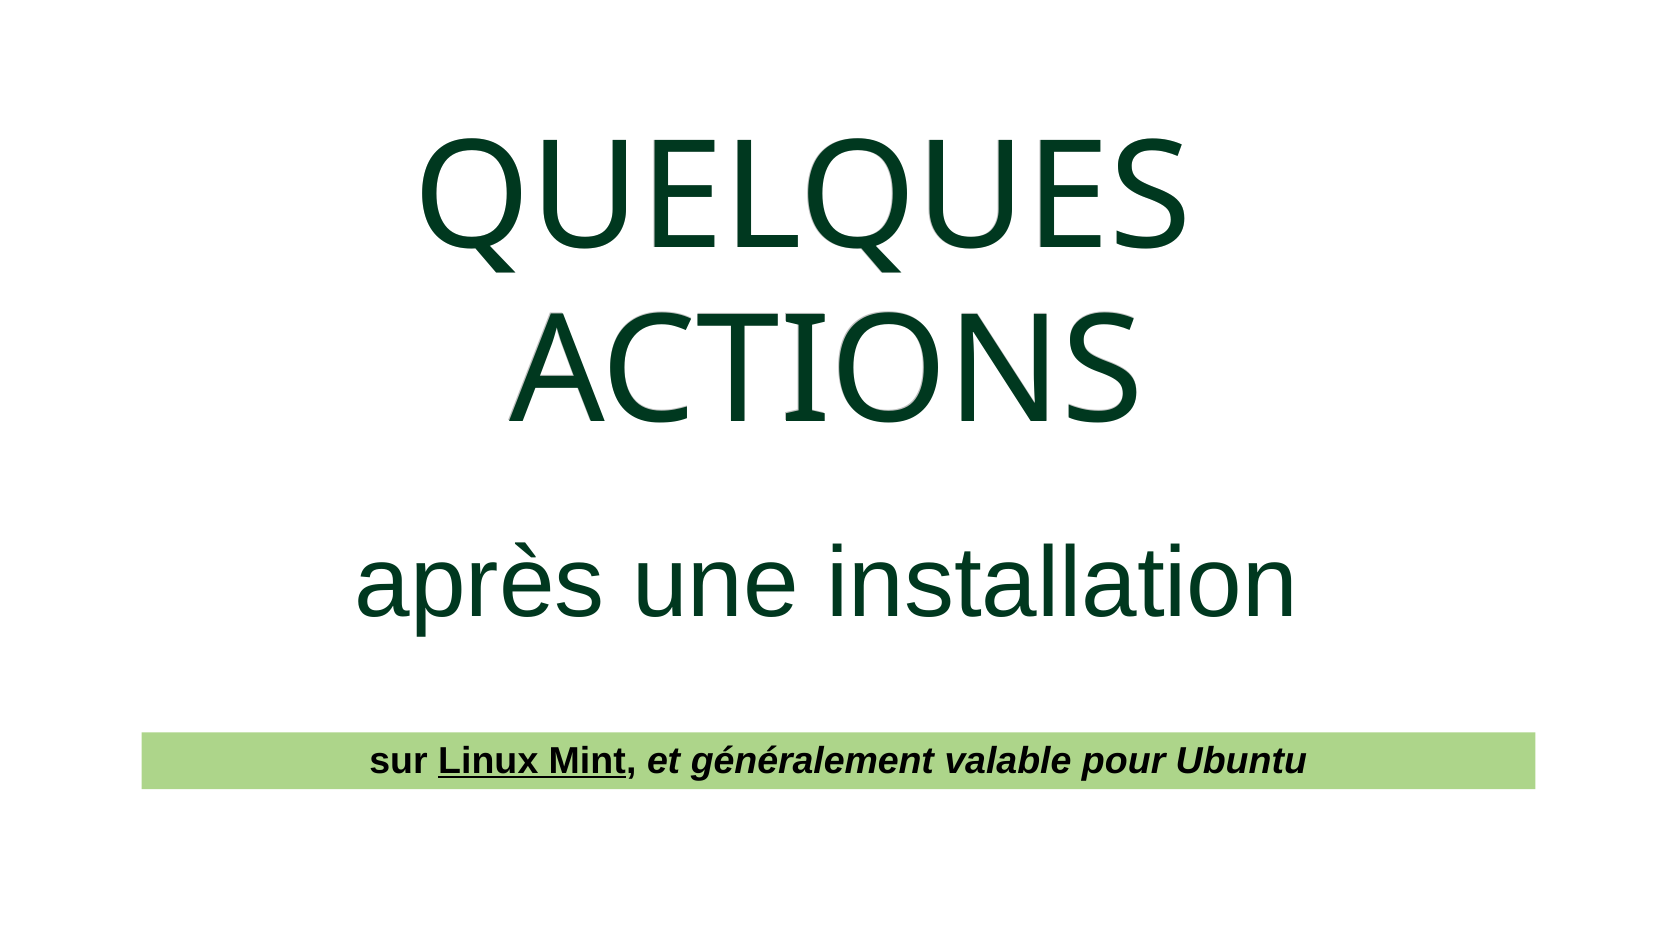

# QUELQUES
ACTIONS
après une installation
sur Linux Mint, et généralement valable pour Ubuntu